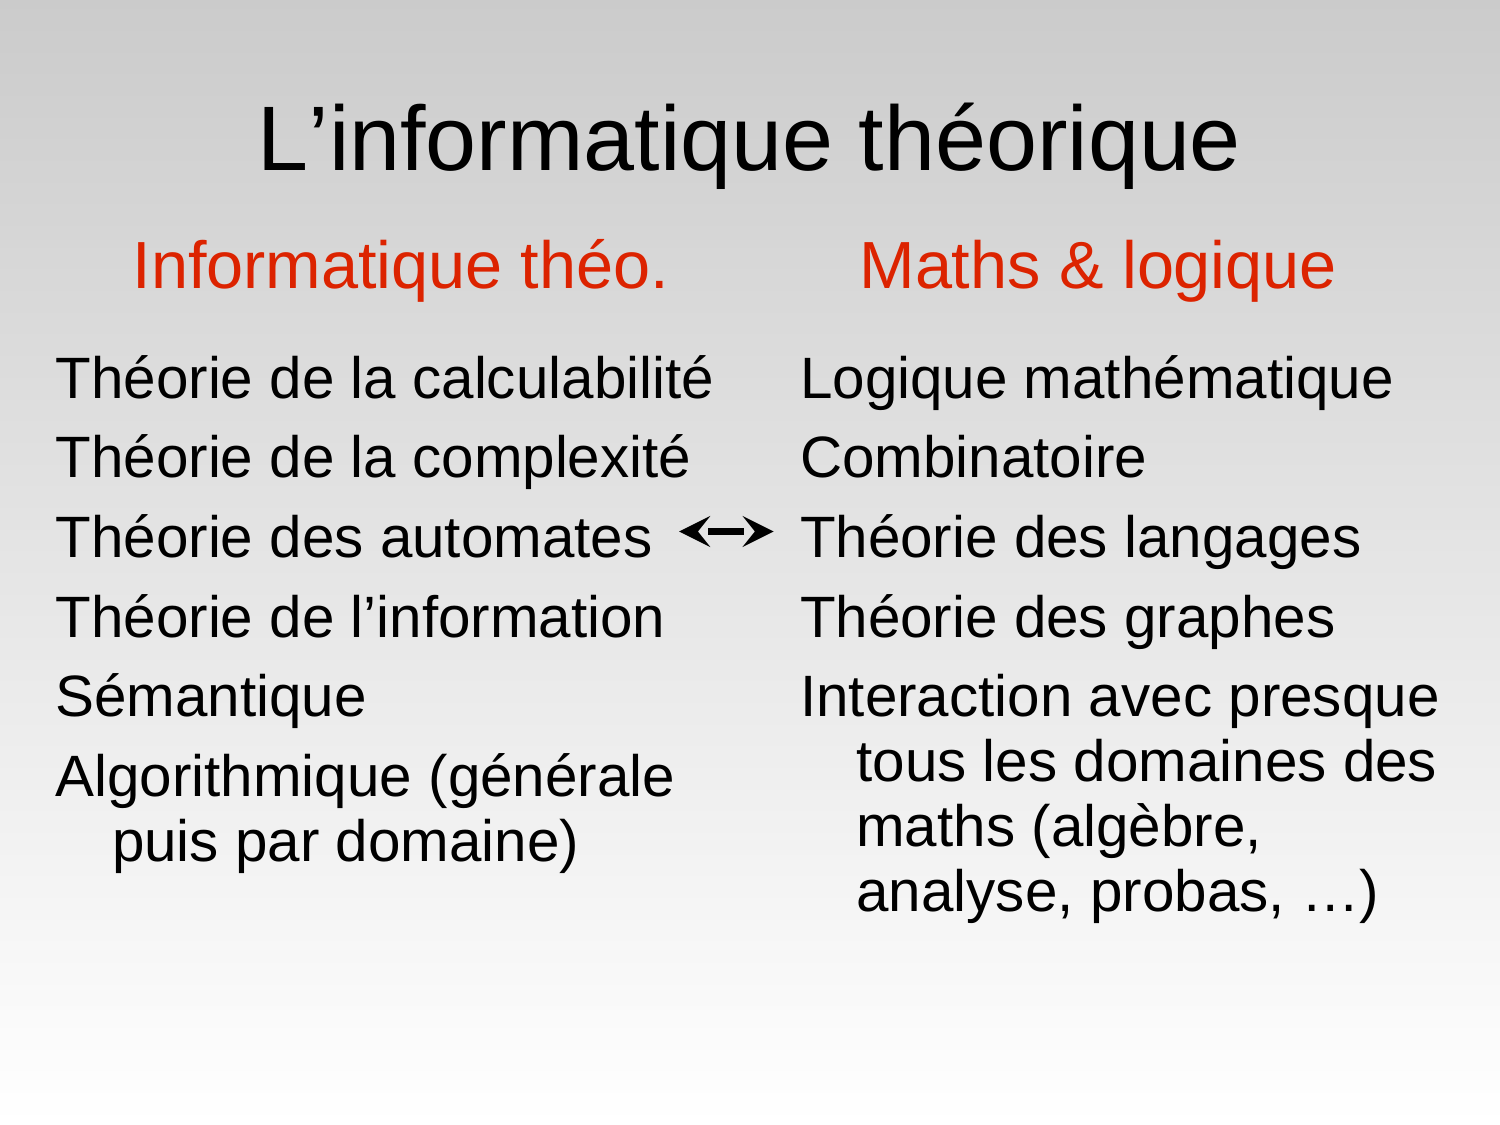

# L’informatique théorique
Informatique théo.
Maths & logique
Théorie de la calculabilité
Théorie de la complexité
Théorie des automates
Théorie de l’information
Sémantique
Algorithmique (générale puis par domaine)
Logique mathématique
Combinatoire
Théorie des langages
Théorie des graphes
Interaction avec presque tous les domaines des maths (algèbre, analyse, probas, …)